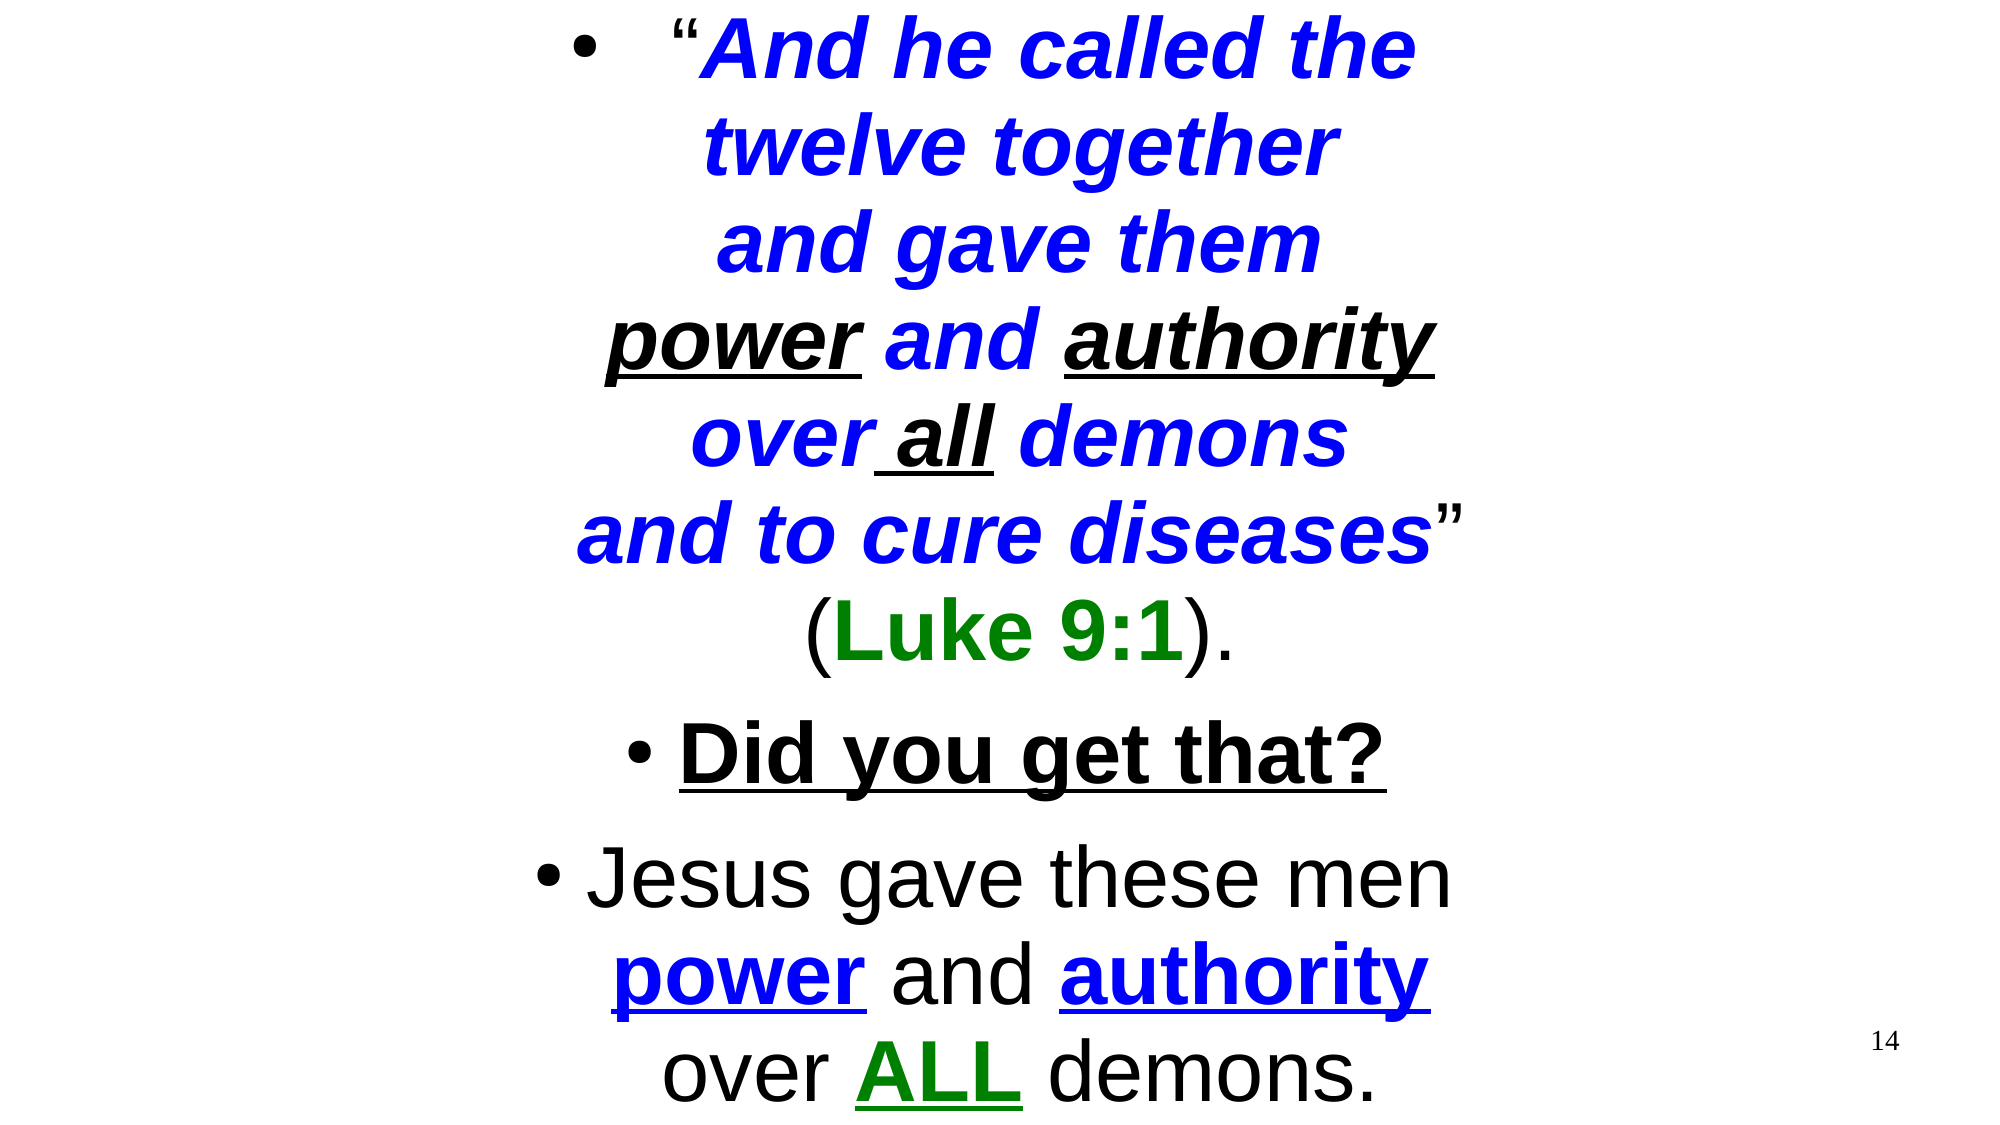

# “And he called the twelve together and gave them power and authority over all demons and to cure diseases” (Luke 9:1).
Did you get that?
Jesus gave these men
power and authority
over ALL demons.
14